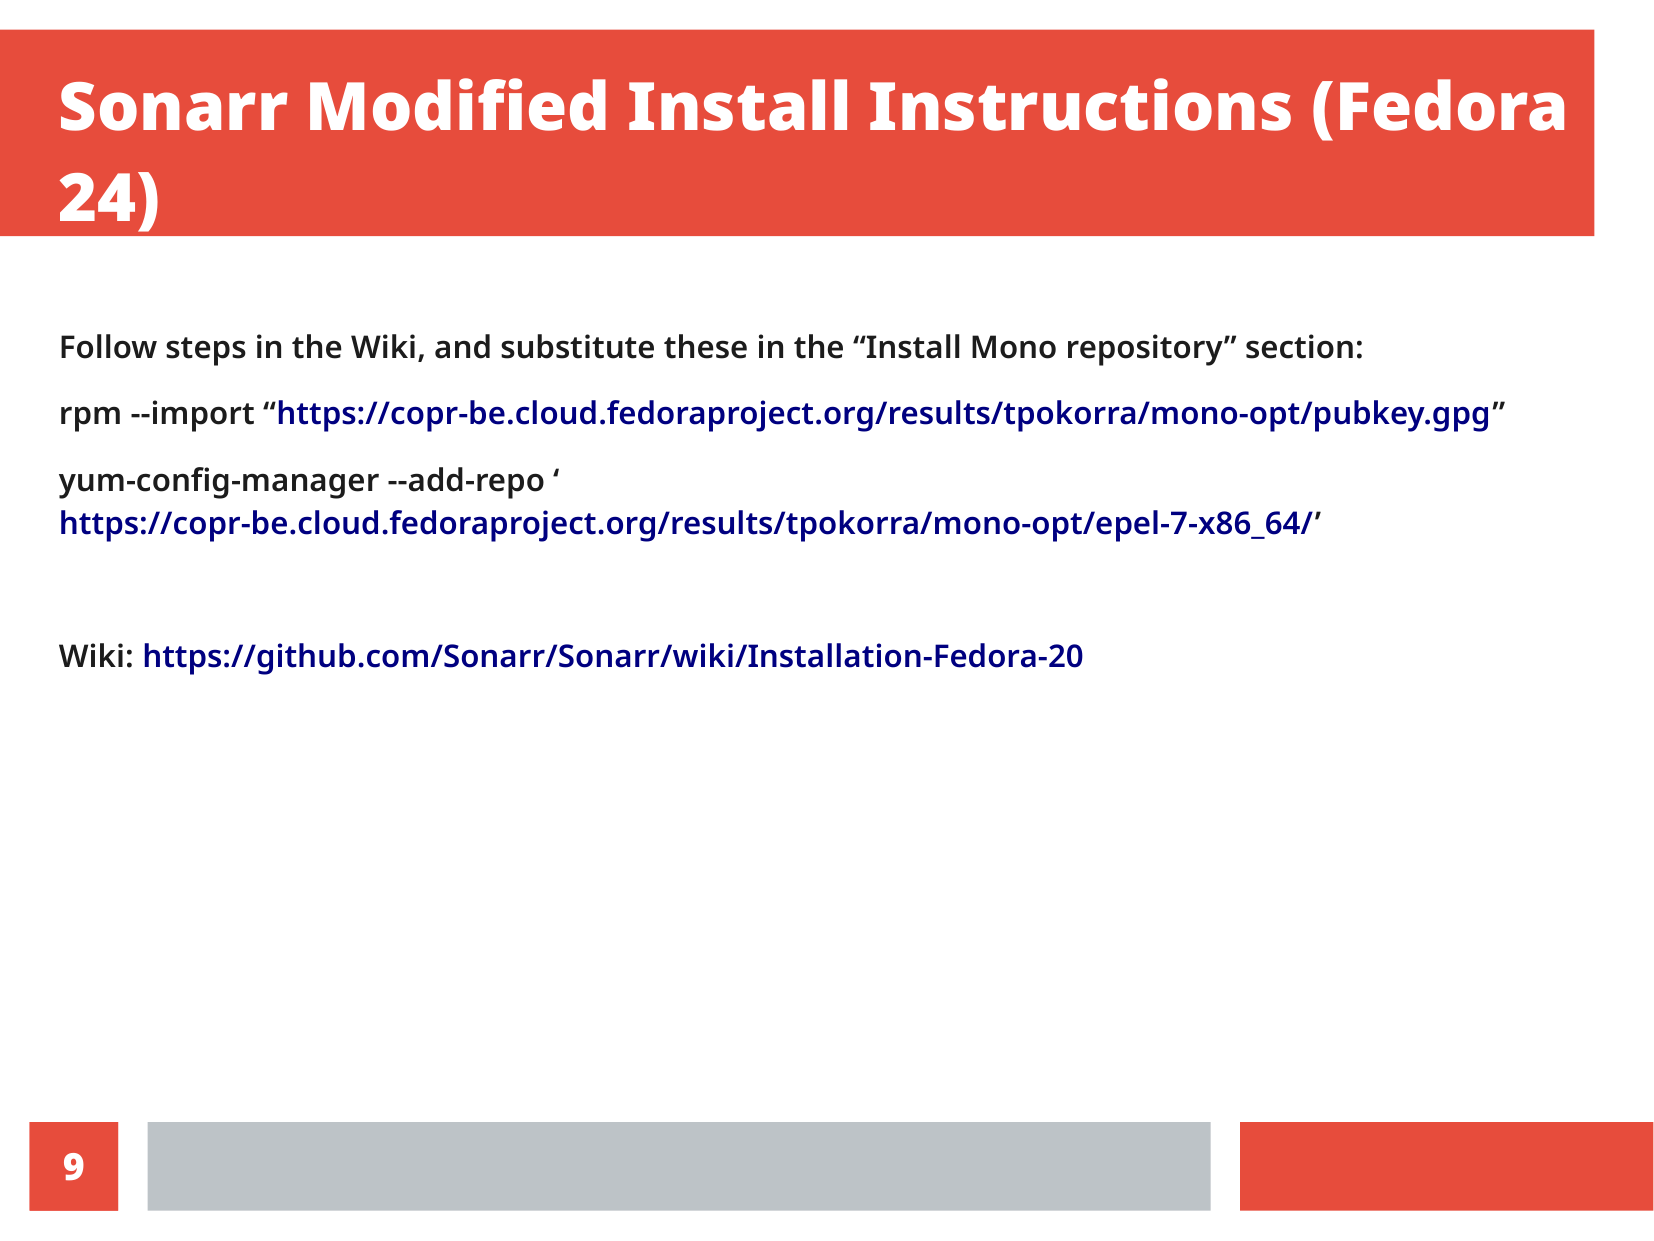

# Sonarr Modified Install Instructions (Fedora 24)
Follow steps in the Wiki, and substitute these in the “Install Mono repository” section:
rpm --import “https://copr-be.cloud.fedoraproject.org/results/tpokorra/mono-opt/pubkey.gpg”
yum-config-manager --add-repo ‘https://copr-be.cloud.fedoraproject.org/results/tpokorra/mono-opt/epel-7-x86_64/’
Wiki: https://github.com/Sonarr/Sonarr/wiki/Installation-Fedora-20
9